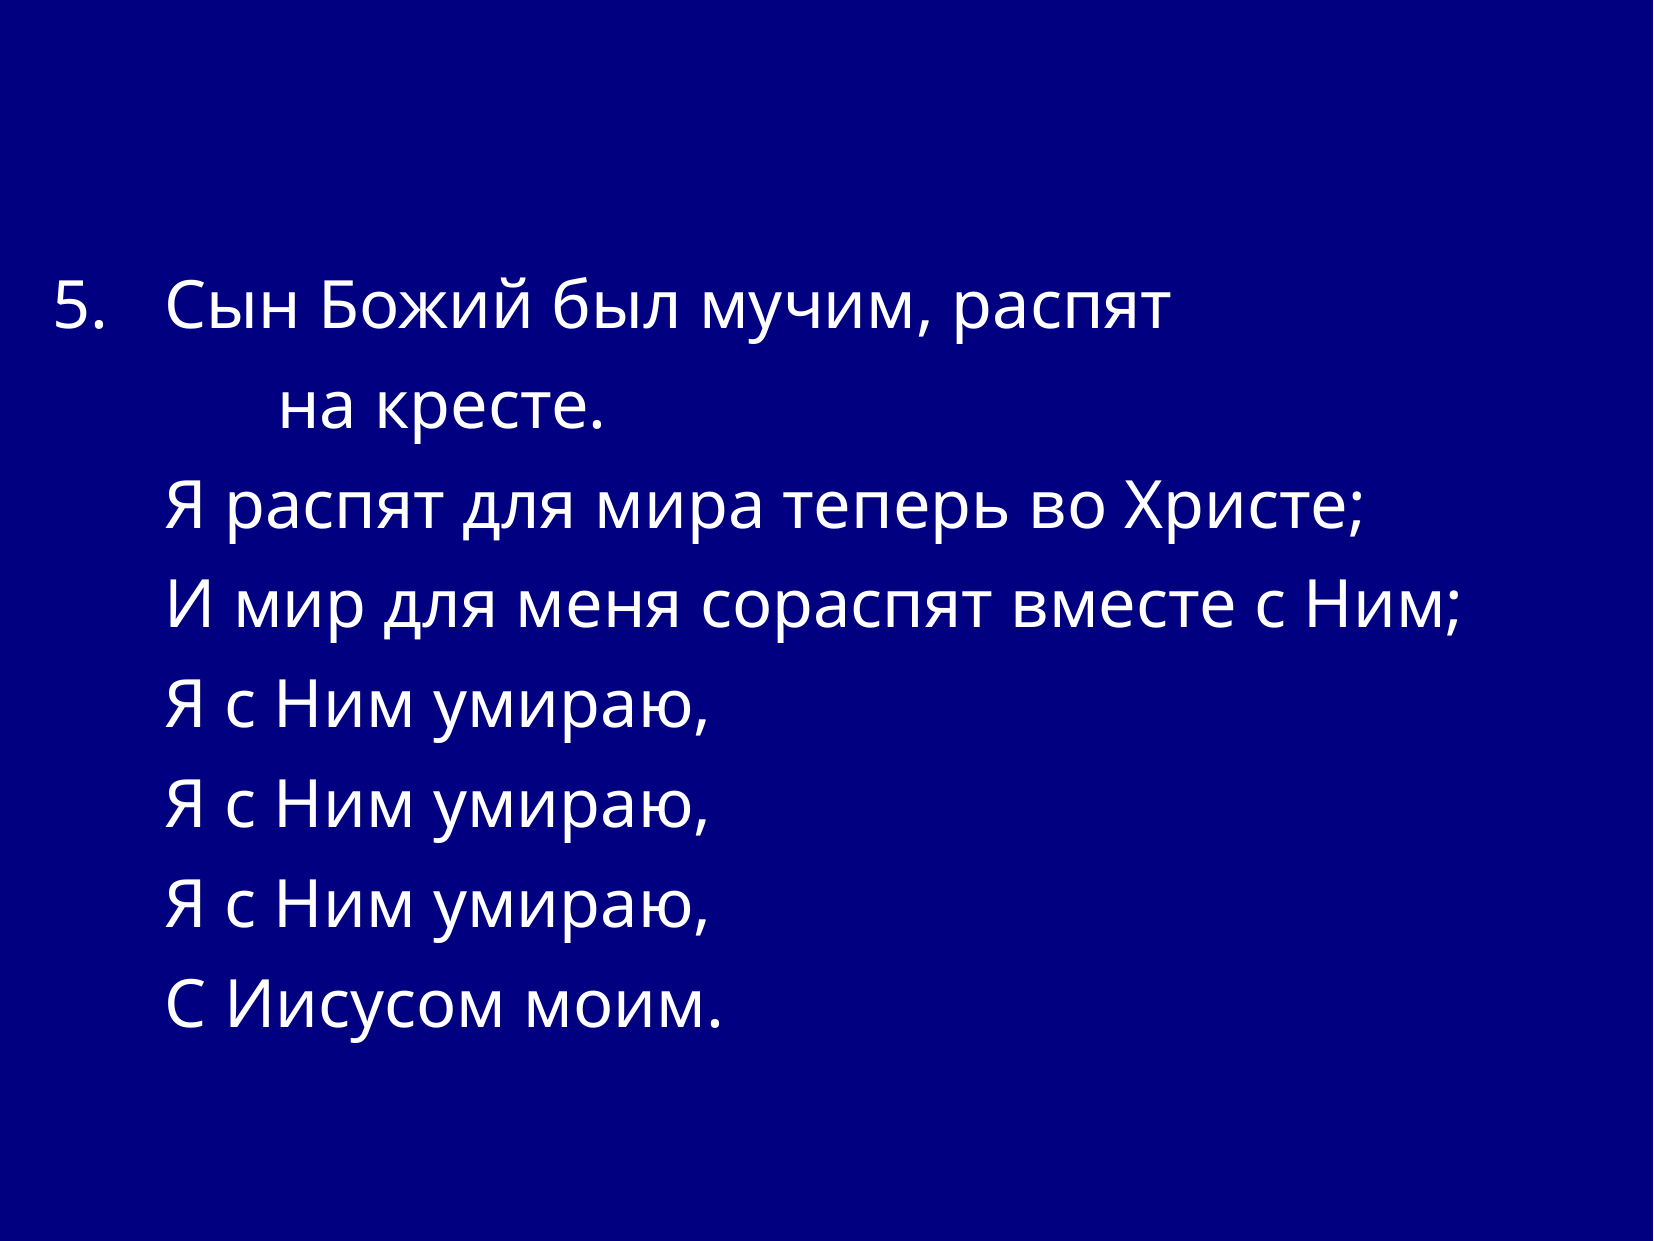

5.	Сын Божий был мучим, распят
		на кресте.
	Я распят для мира теперь во Христе;
	И мир для меня сораспят вместе с Ним;
	Я с Ним умираю,
	Я с Ним умираю,
	Я с Ним умираю,
	С Иисусом моим.